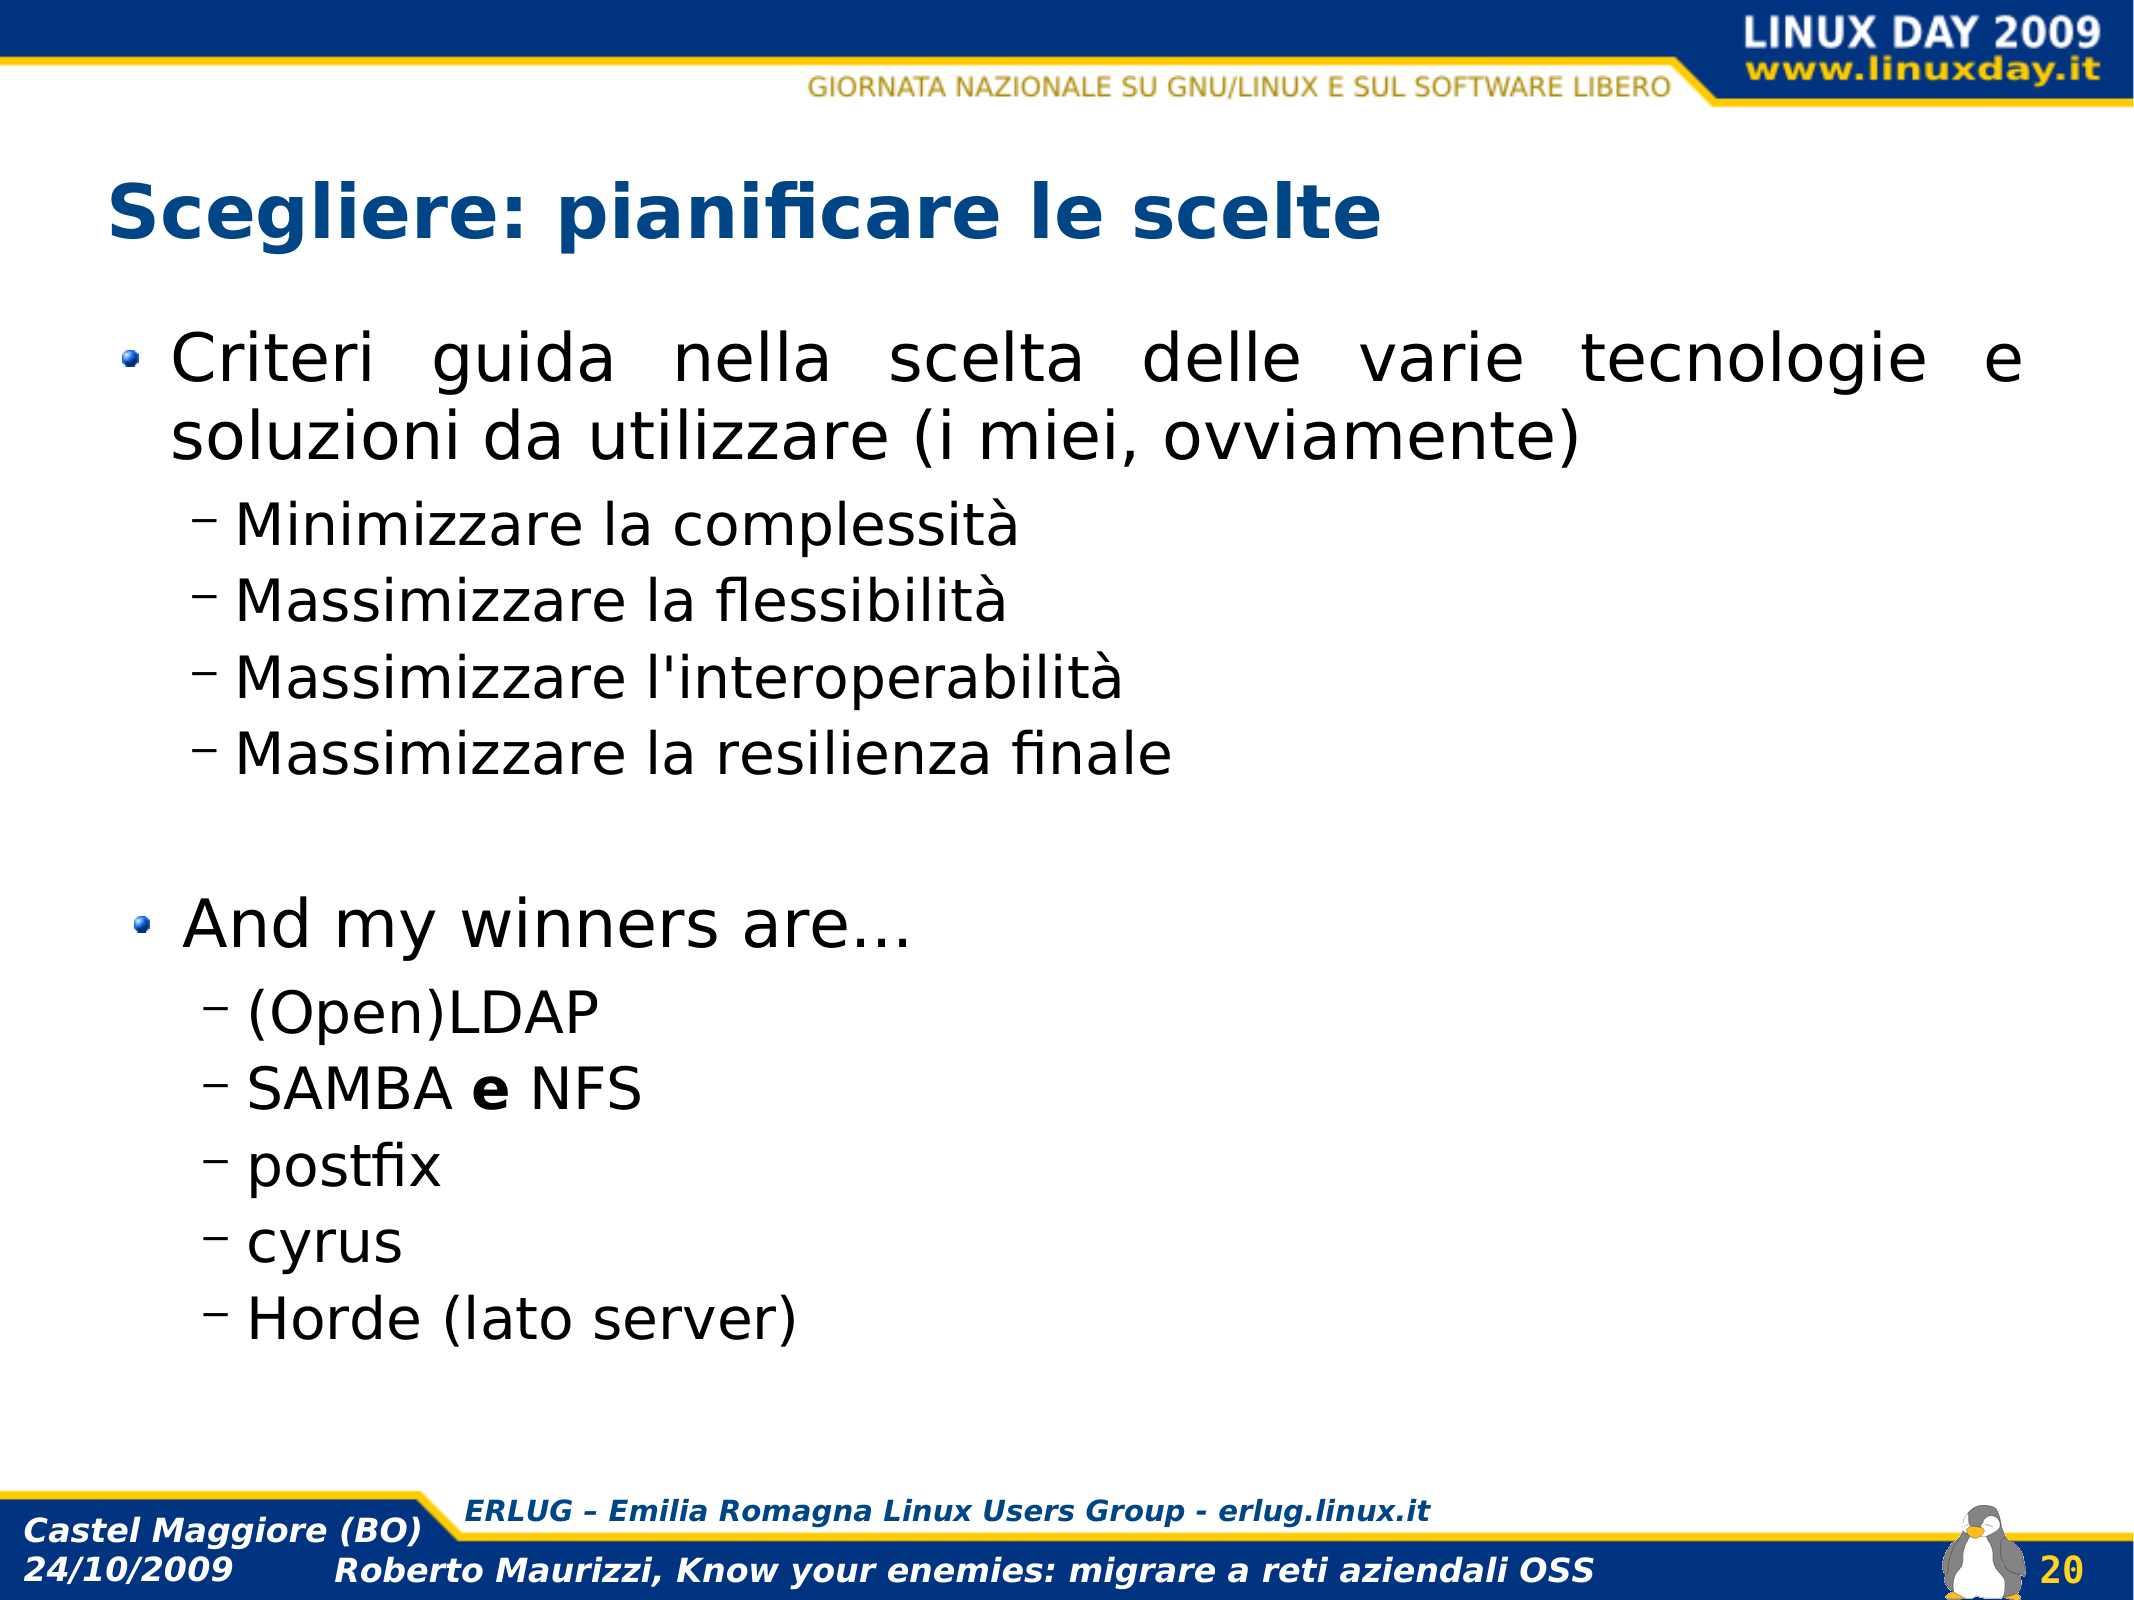

# Scegliere: pianificare le scelte
Criteri guida nella scelta delle varie tecnologie e soluzioni da utilizzare (i miei, ovviamente)
Minimizzare la complessità
Massimizzare la flessibilità
Massimizzare l'interoperabilità
Massimizzare la resilienza finale
And my winners are...
(Open)LDAP
SAMBA e NFS
postfix
cyrus
Horde (lato server)